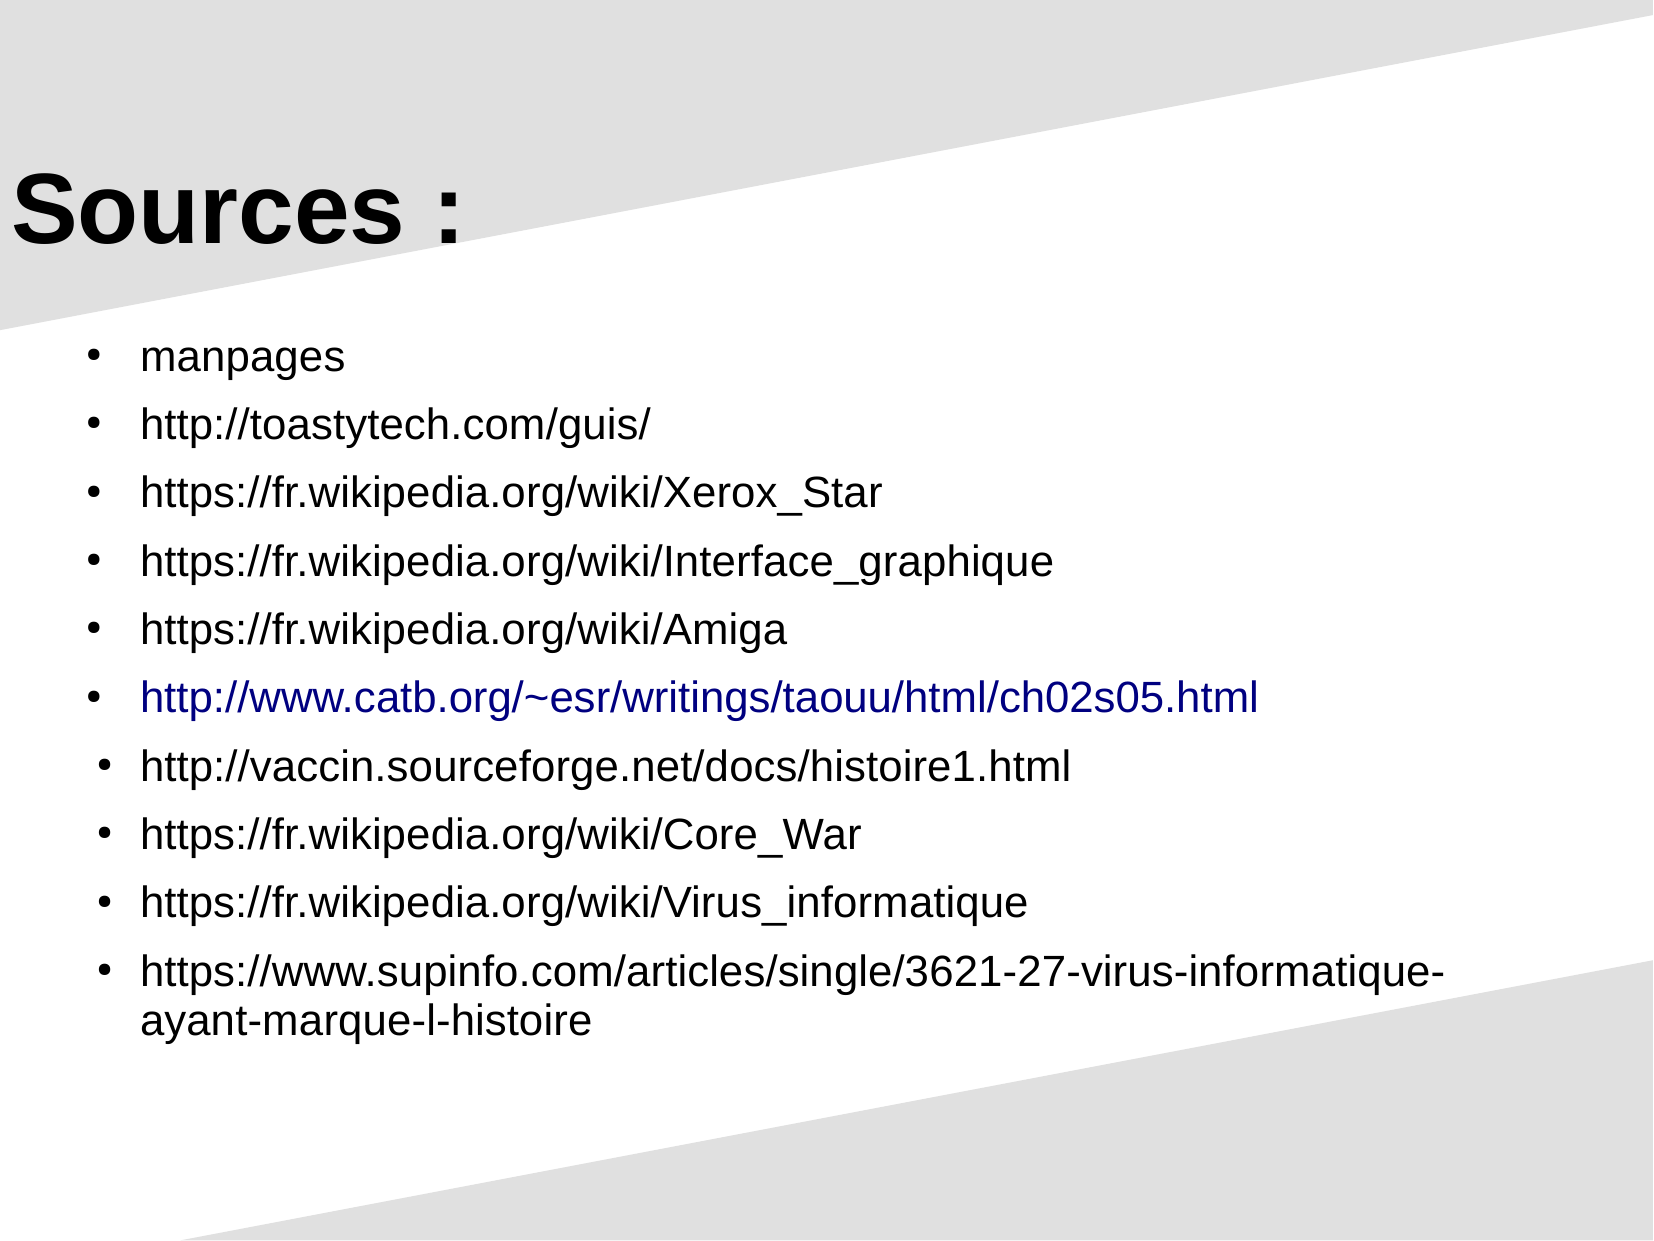

# Sources :
manpages
http://toastytech.com/guis/
https://fr.wikipedia.org/wiki/Xerox_Star
https://fr.wikipedia.org/wiki/Interface_graphique
https://fr.wikipedia.org/wiki/Amiga
http://www.catb.org/~esr/writings/taouu/html/ch02s05.html
http://vaccin.sourceforge.net/docs/histoire1.html
https://fr.wikipedia.org/wiki/Core_War
https://fr.wikipedia.org/wiki/Virus_informatique
https://www.supinfo.com/articles/single/3621-27-virus-informatique-ayant-marque-l-histoire